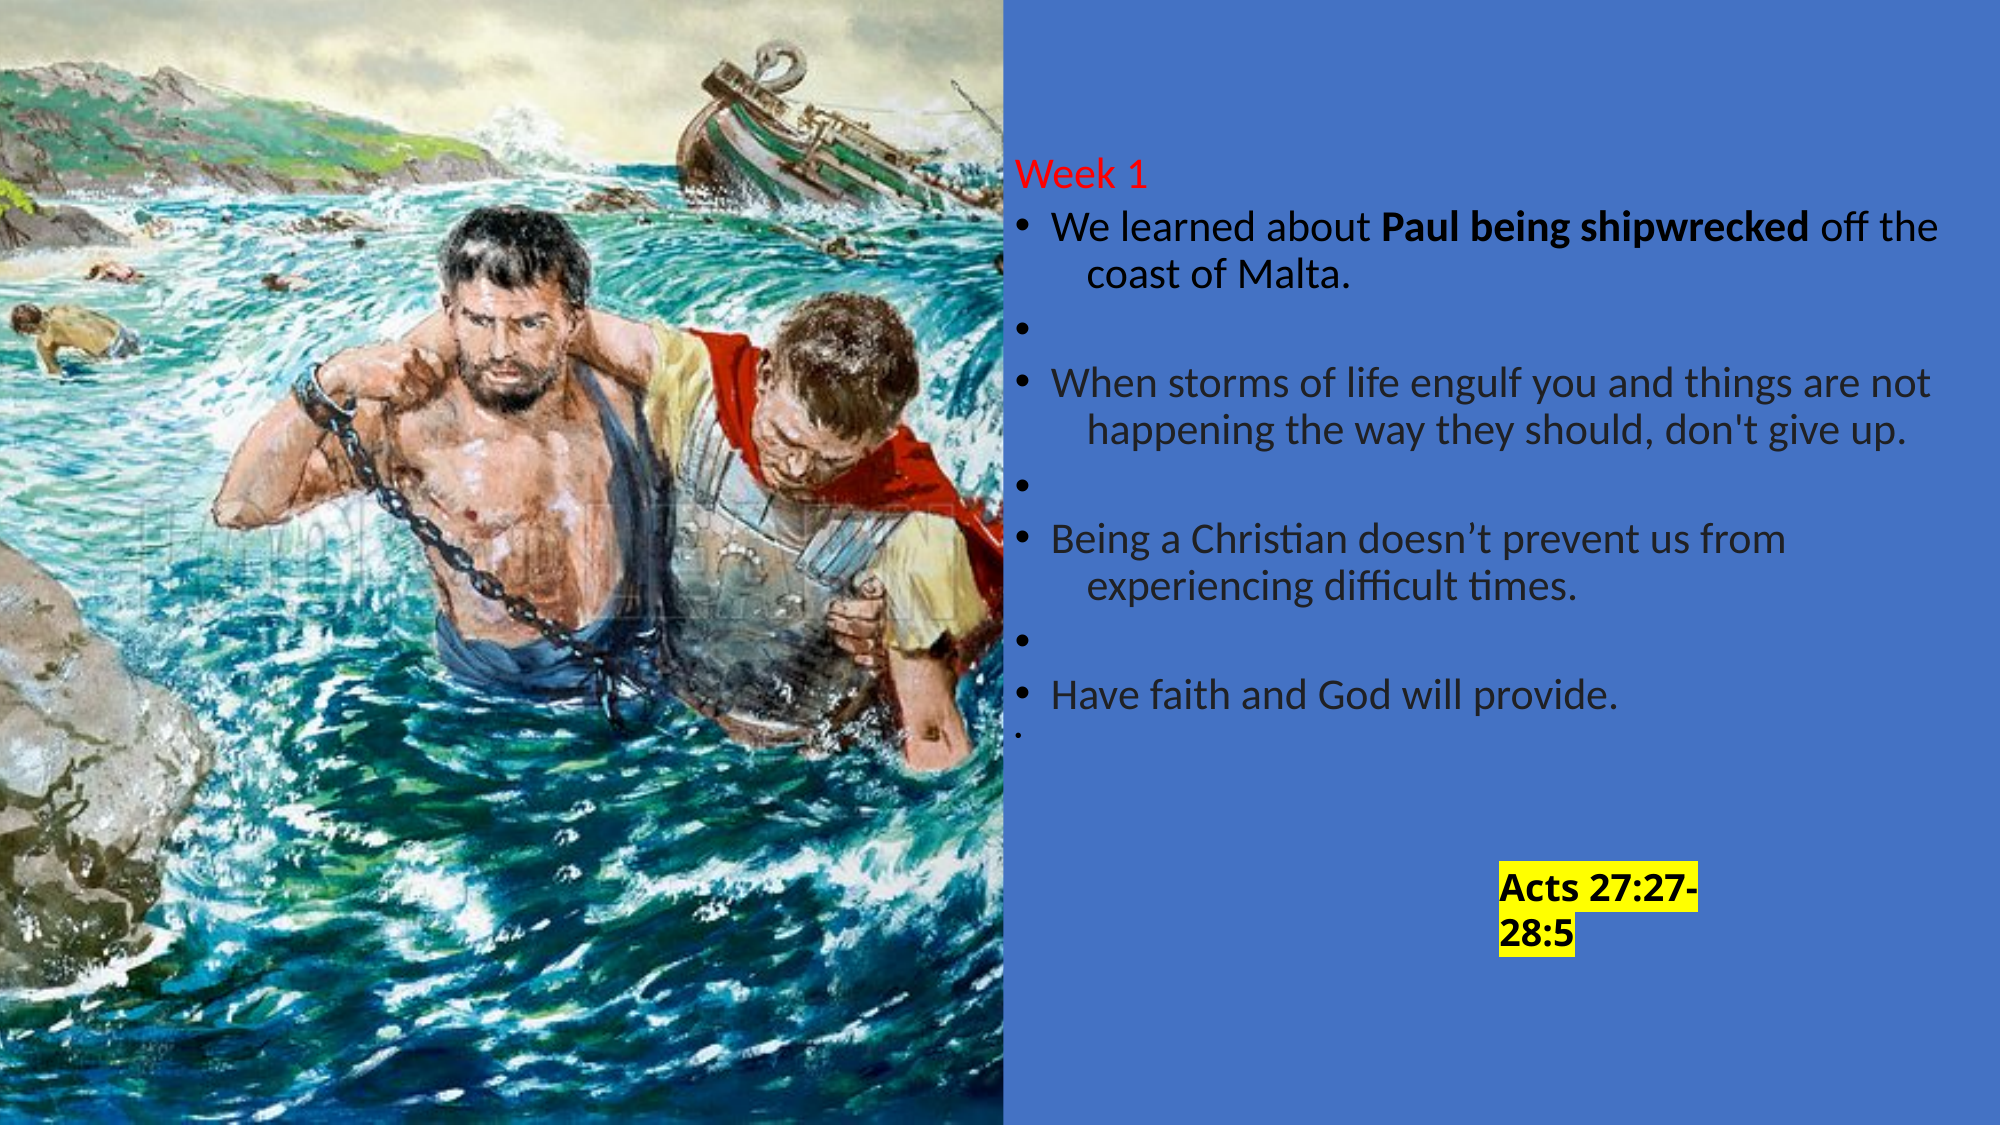

Week 1
We learned about Paul being shipwrecked off the coast of Malta.
When storms of life engulf you and things are not happening the way they should, don't give up.
Being a Christian doesn’t prevent us from experiencing difficult times.
Have faith and God will provide.
Acts 27:27-28:5